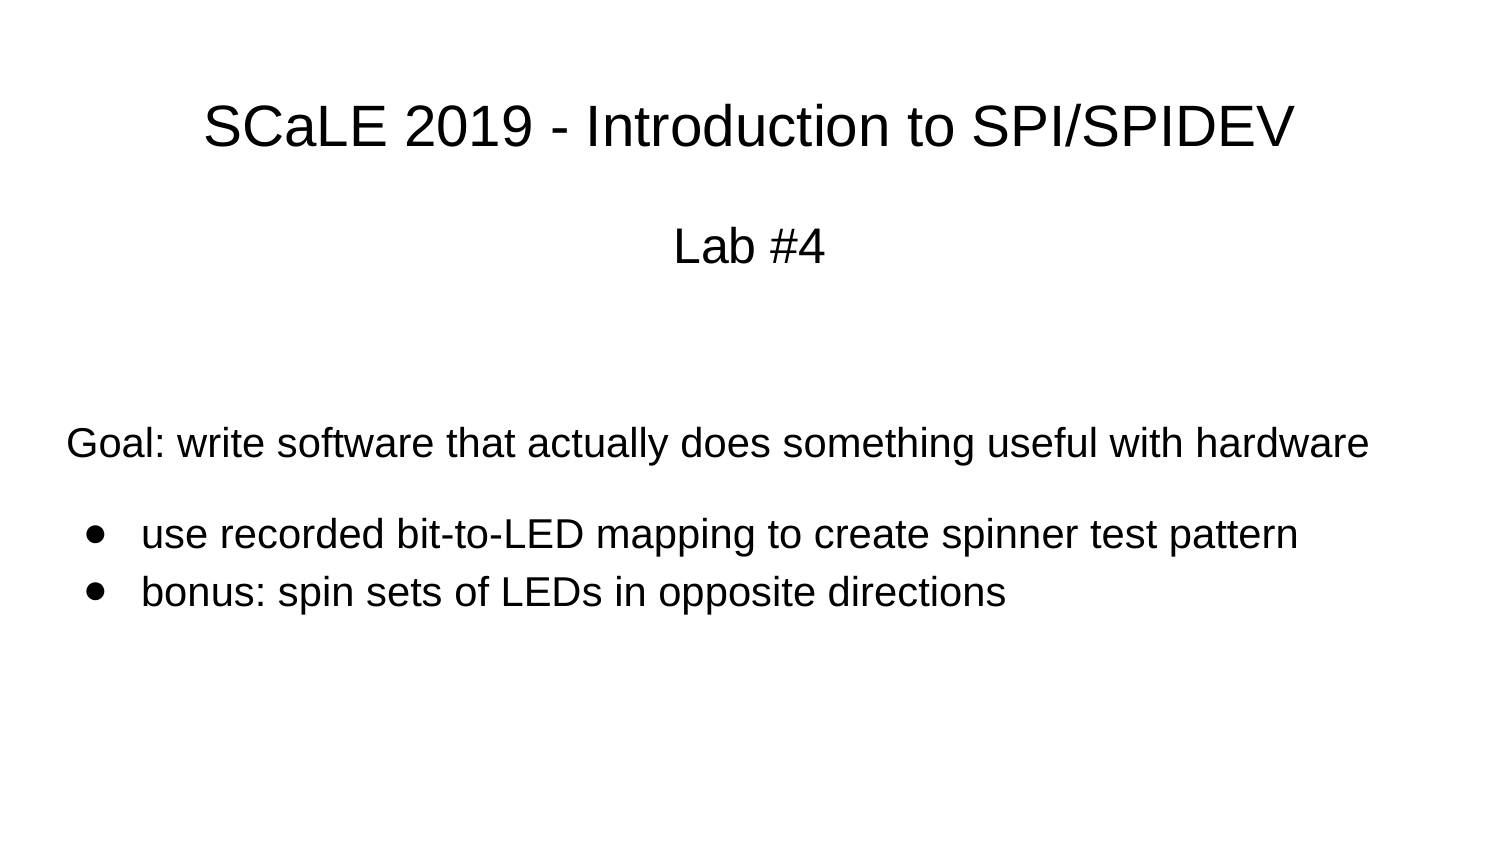

# SCaLE 2019 - Introduction to SPI/SPIDEV
Lab #4
Goal: write software that actually does something useful with hardware
use recorded bit-to-LED mapping to create spinner test pattern
bonus: spin sets of LEDs in opposite directions